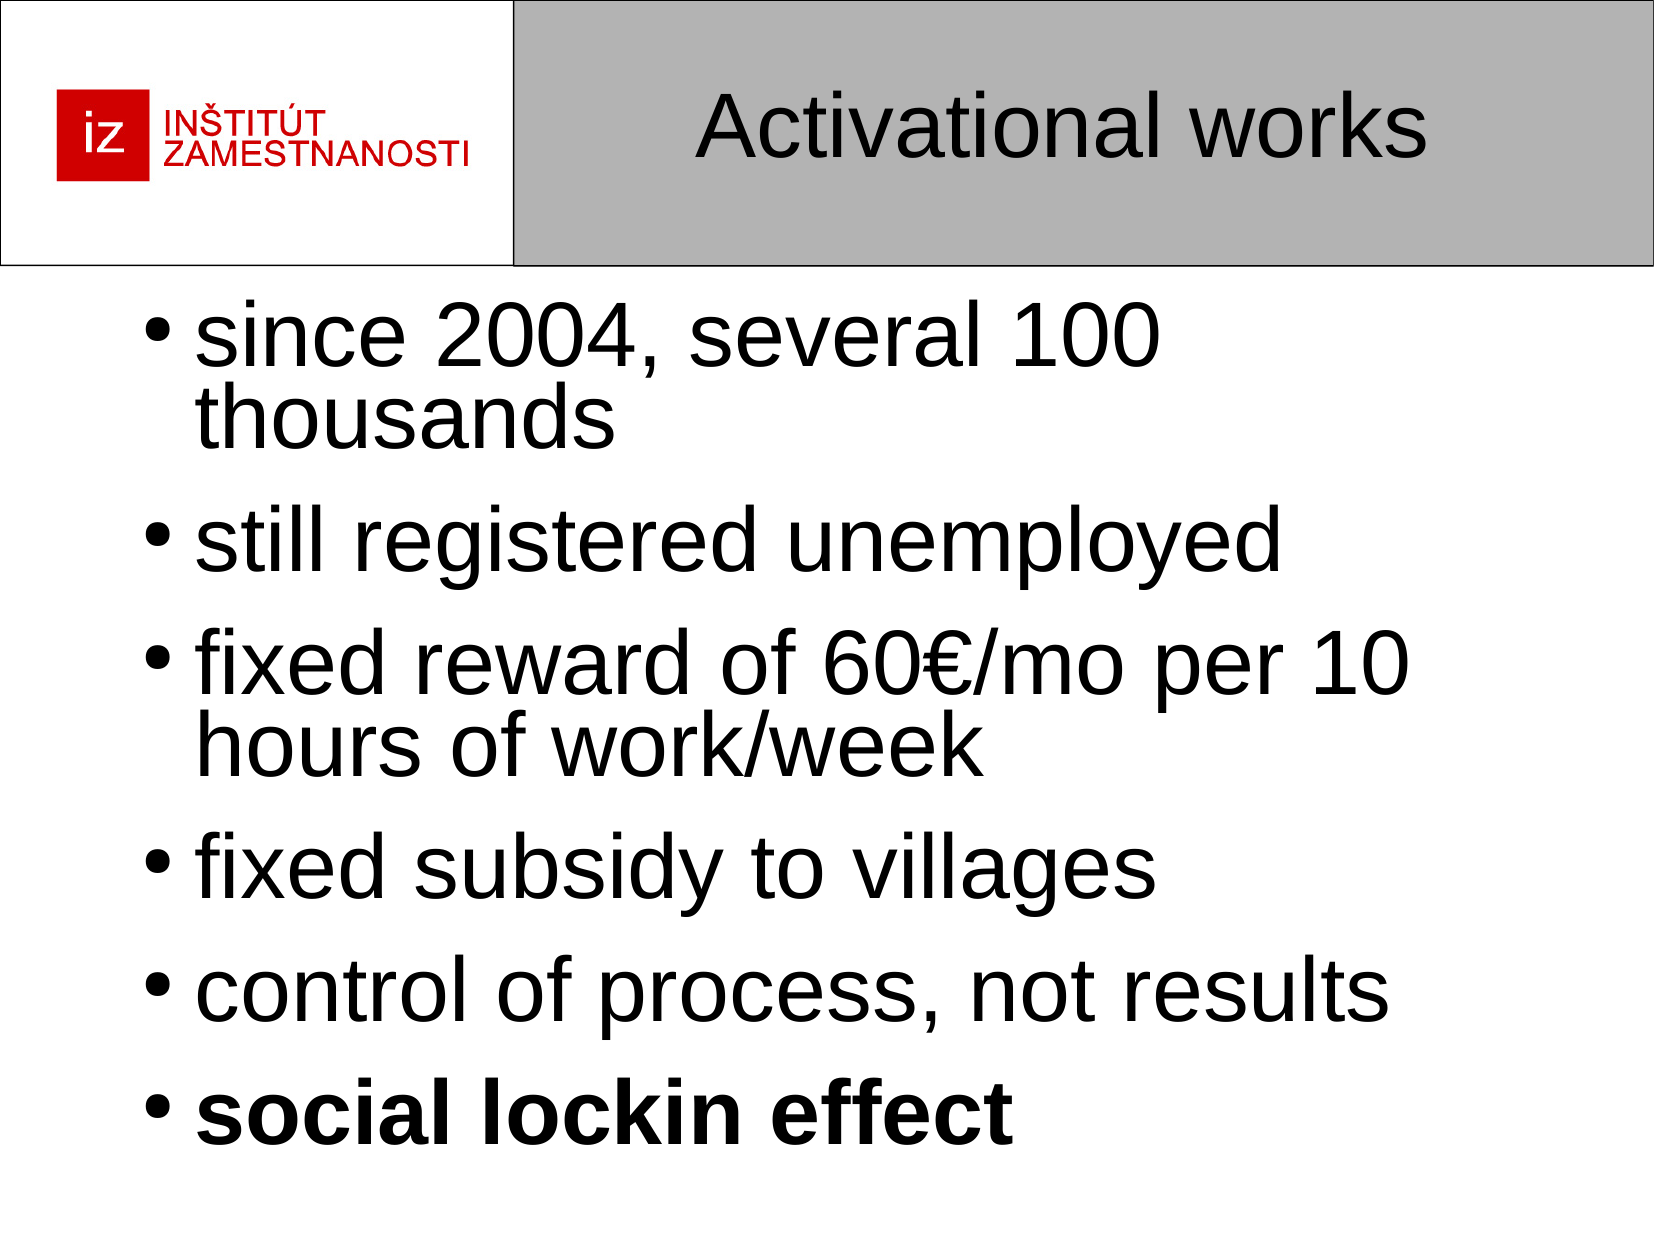

# Activational works
since 2004, several 100 thousands
still registered unemployed
fixed reward of 60€/mo per 10 hours of work/week
fixed subsidy to villages
control of process, not results
social lockin effect